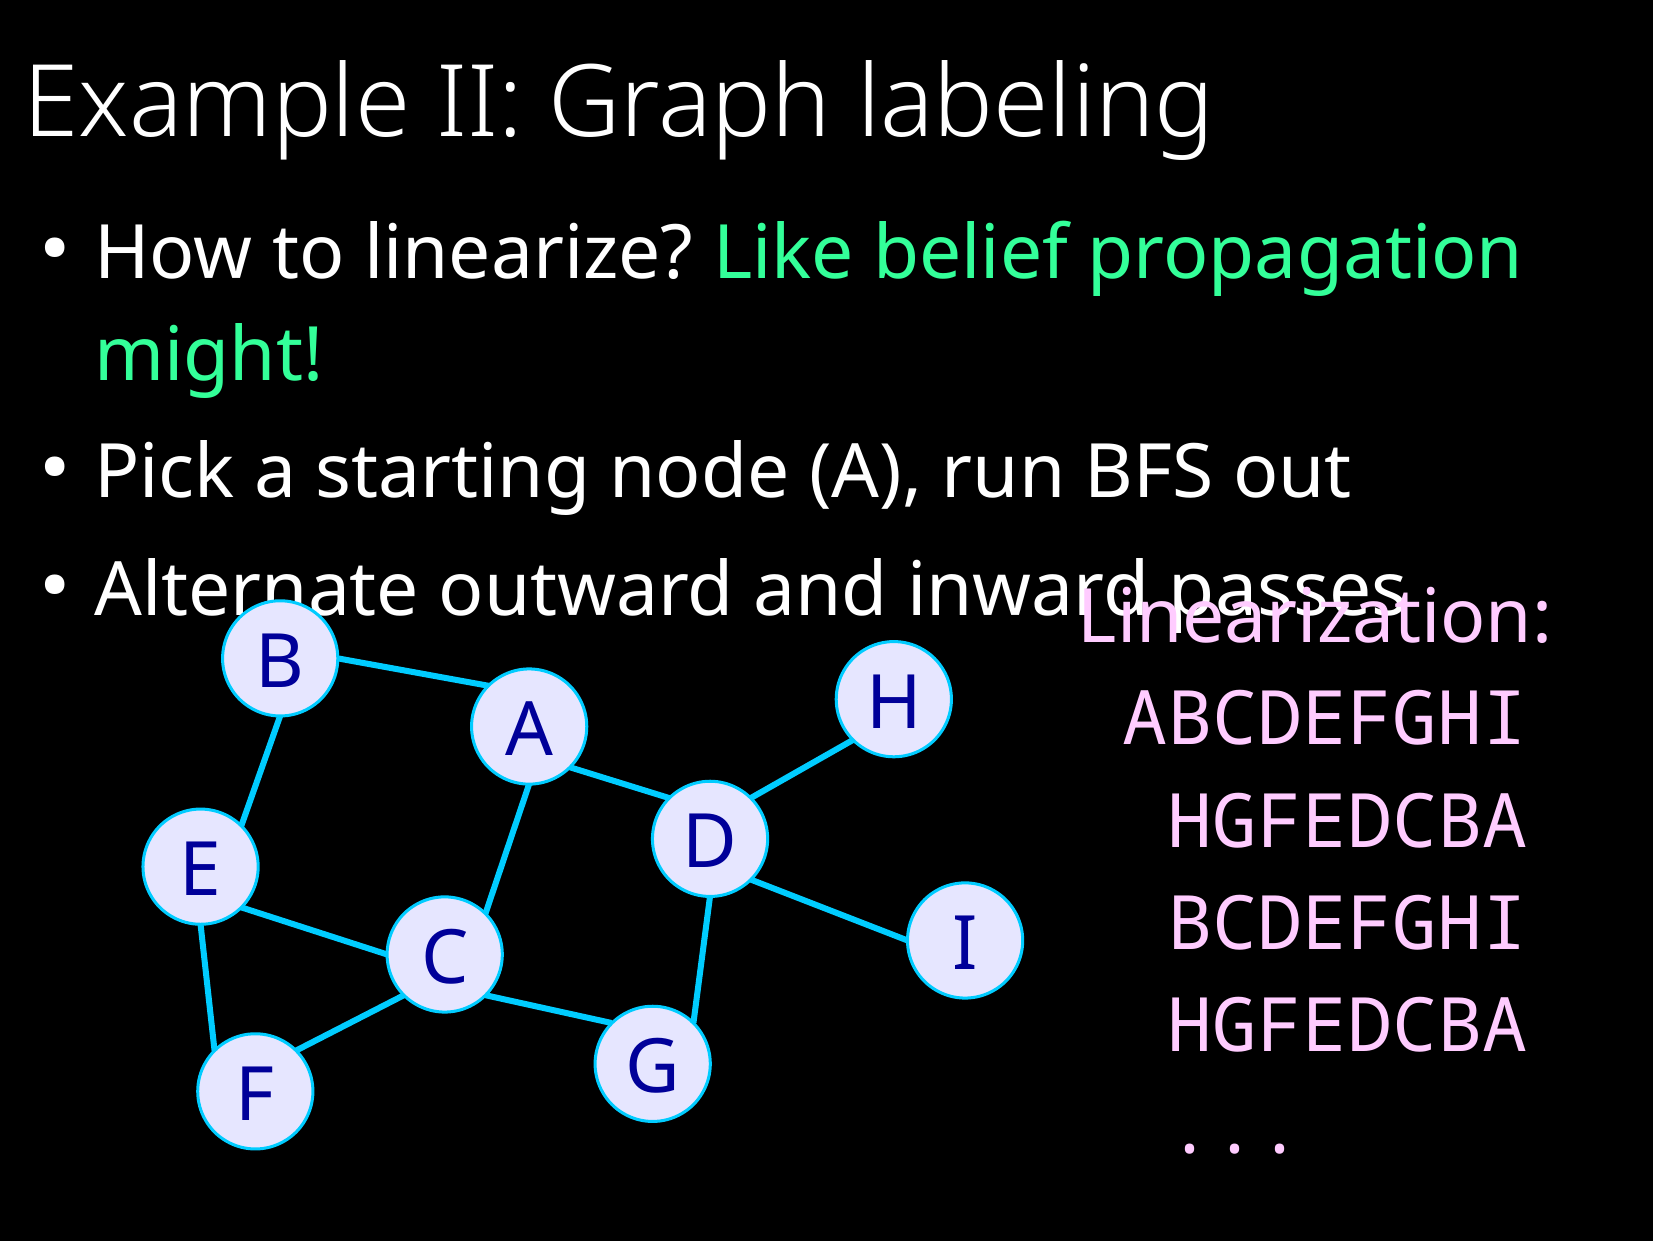

# Example II: Graph labeling
How to linearize? Like belief propagation might!
Pick a starting node (A), run BFS out
Alternate outward and inward passes
Linearization:
 ABCDEFGHI
 HGFEDCBA
 BCDEFGHI
 HGFEDCBA
 ...
B
H
A
D
E
I
C
G
F